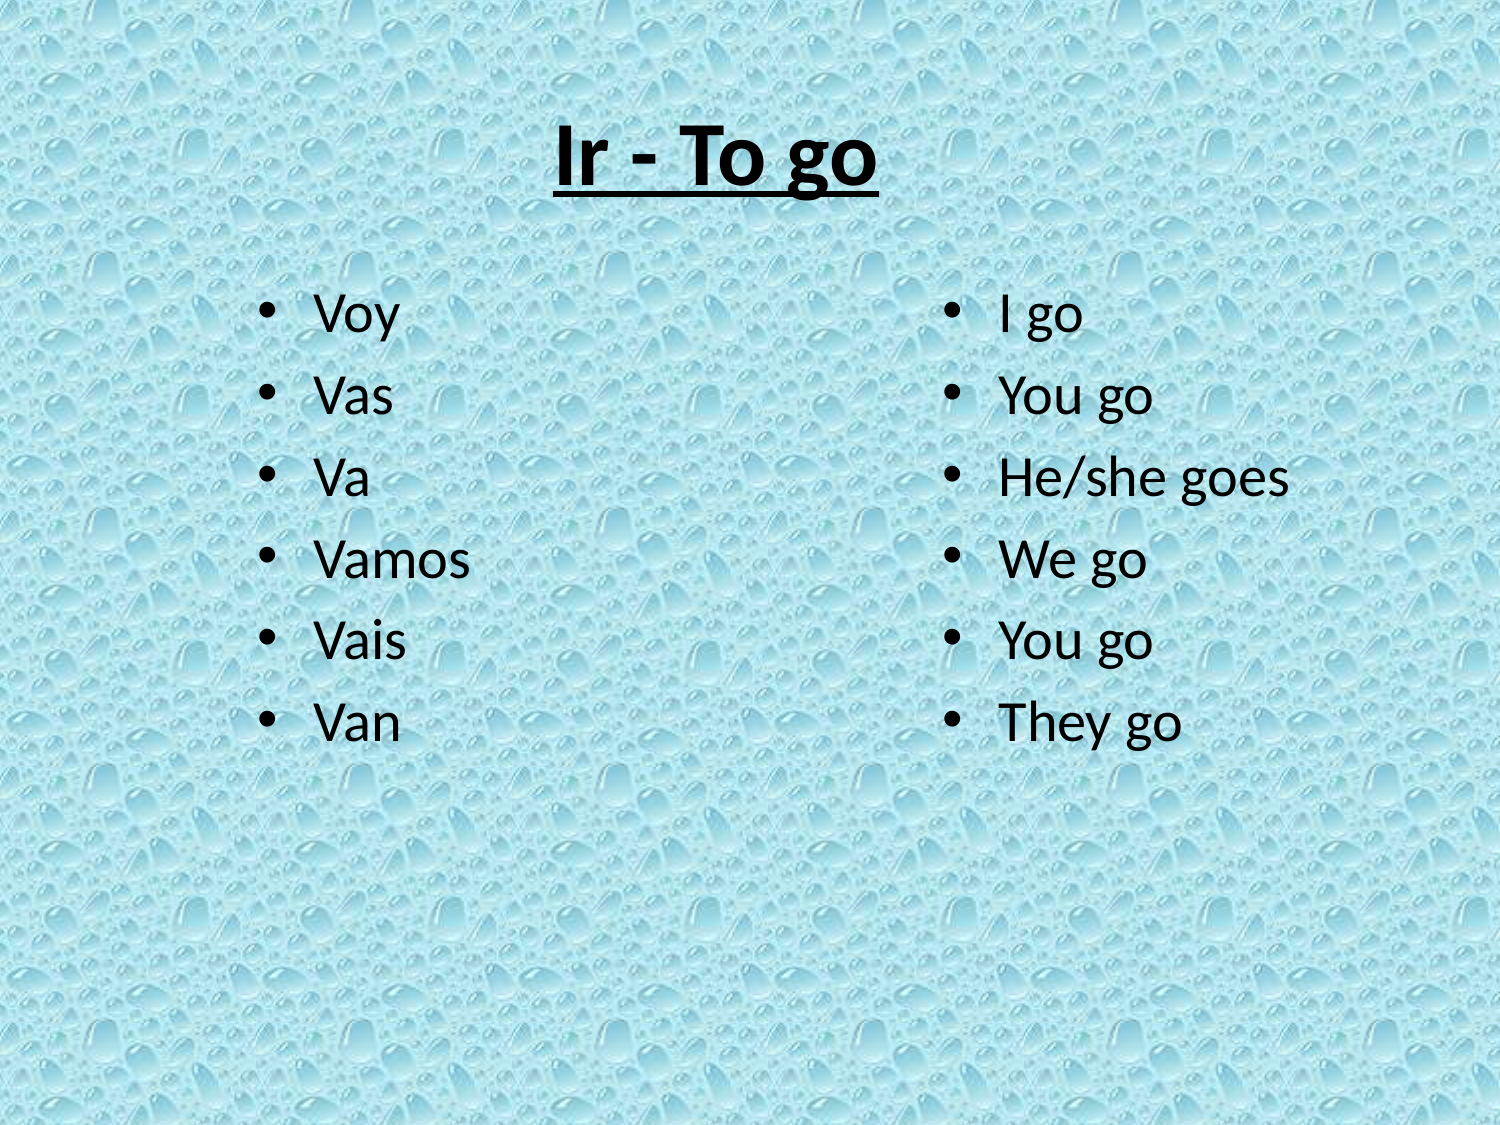

# Ir - To go
Voy
Vas
Va
Vamos
Vais
Van
I go
You go
He/she goes
We go
You go
They go